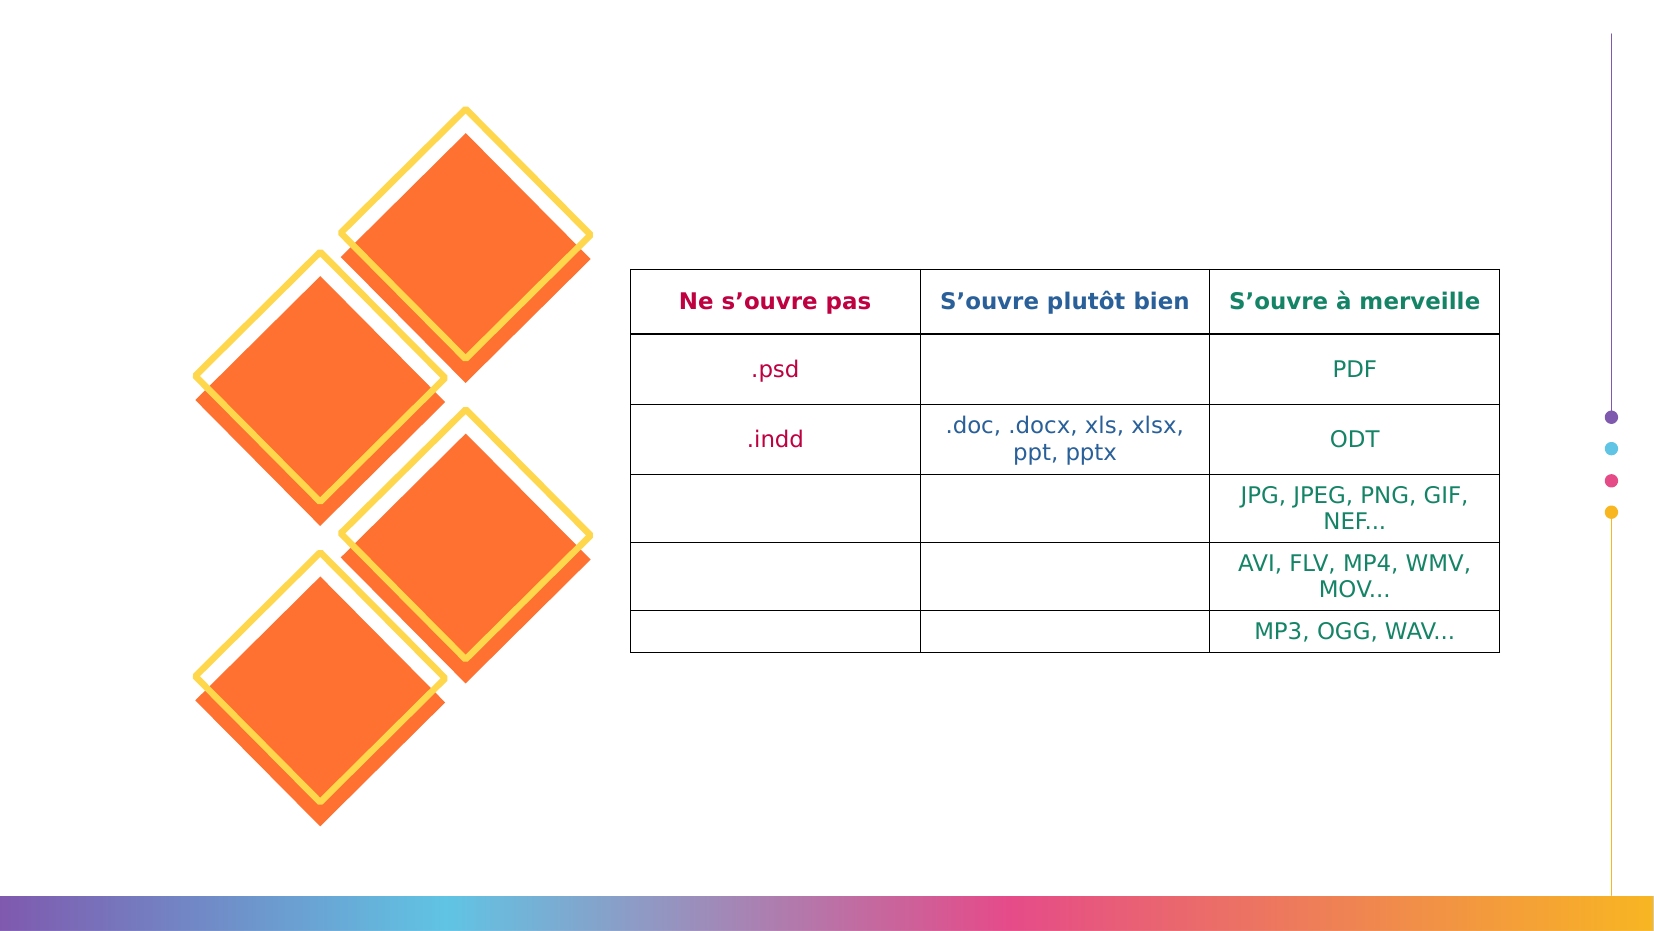

| S’ouvre à merveille | S’ouvre plutôt bien | Ne s’ouvre pas |
| --- | --- | --- |
| PDF | | .psd |
| ODT | .doc, .docx, xls, xlsx, ppt, pptx | .indd |
| JPG, JPEG, PNG, GIF, NEF... | | |
| AVI, FLV, MP4, WMV, MOV... | | |
| MP3, OGG, WAV... | | |